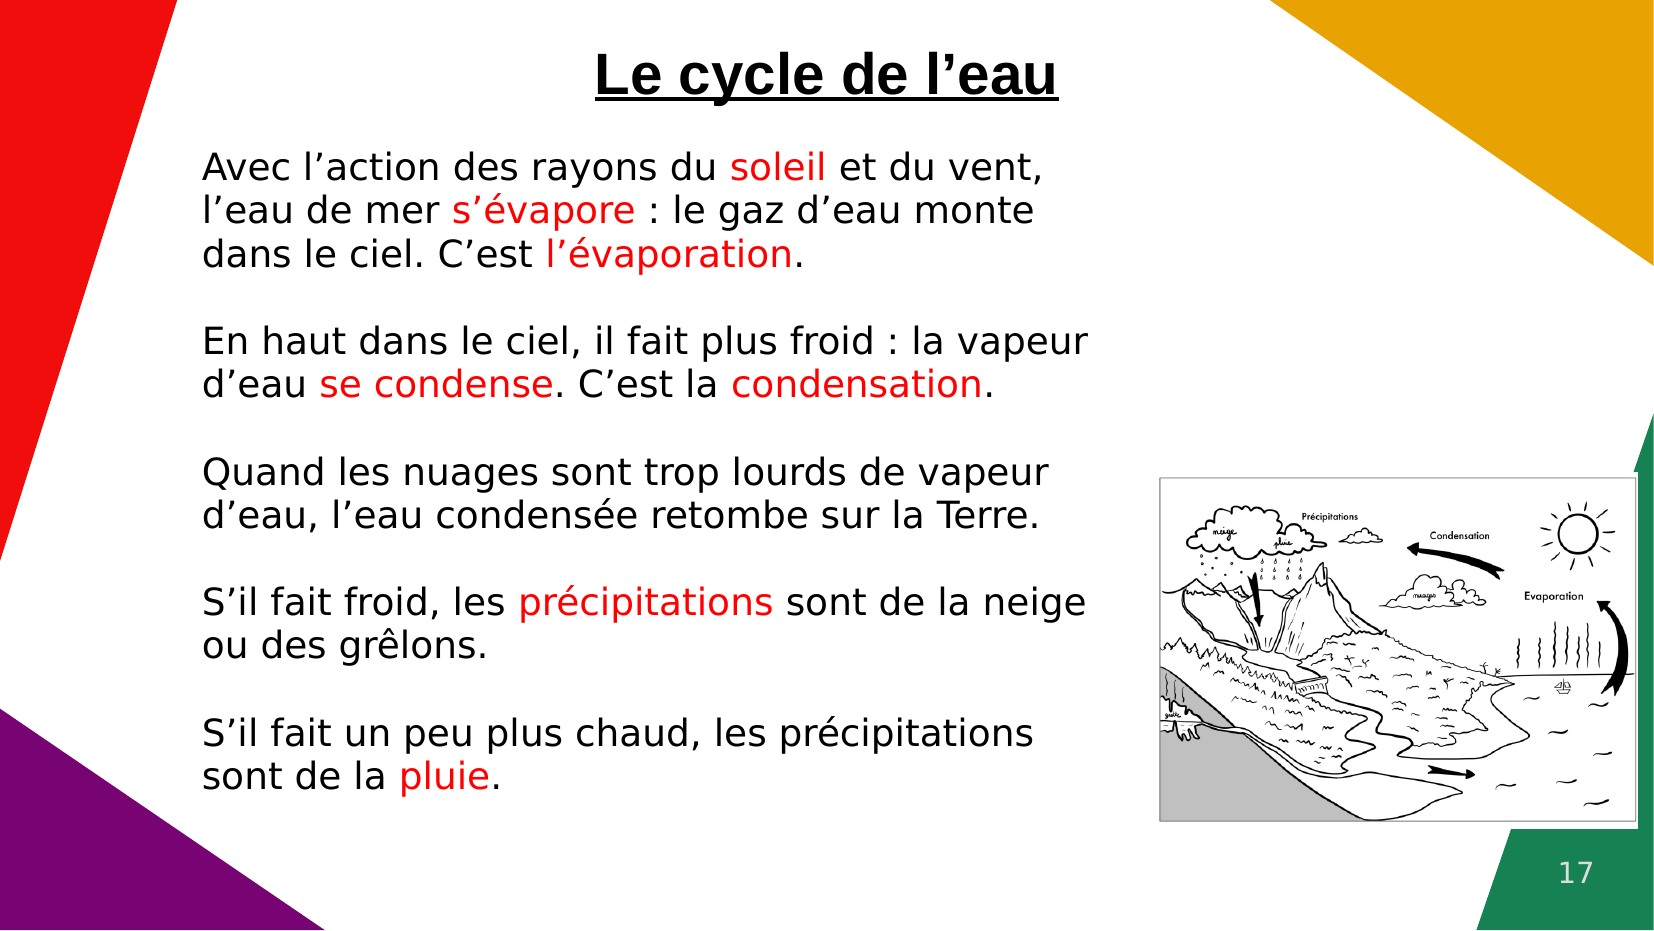

# Le cycle de l’eau
Avec l’action des rayons du soleil et du vent, l’eau de mer s’évapore : le gaz d’eau monte dans le ciel. C’est l’évaporation.
En haut dans le ciel, il fait plus froid : la vapeur d’eau se condense. C’est la condensation.
Quand les nuages sont trop lourds de vapeur d’eau, l’eau condensée retombe sur la Terre.
S’il fait froid, les précipitations sont de la neige ou des grêlons.
S’il fait un peu plus chaud, les précipitations sont de la pluie.
17